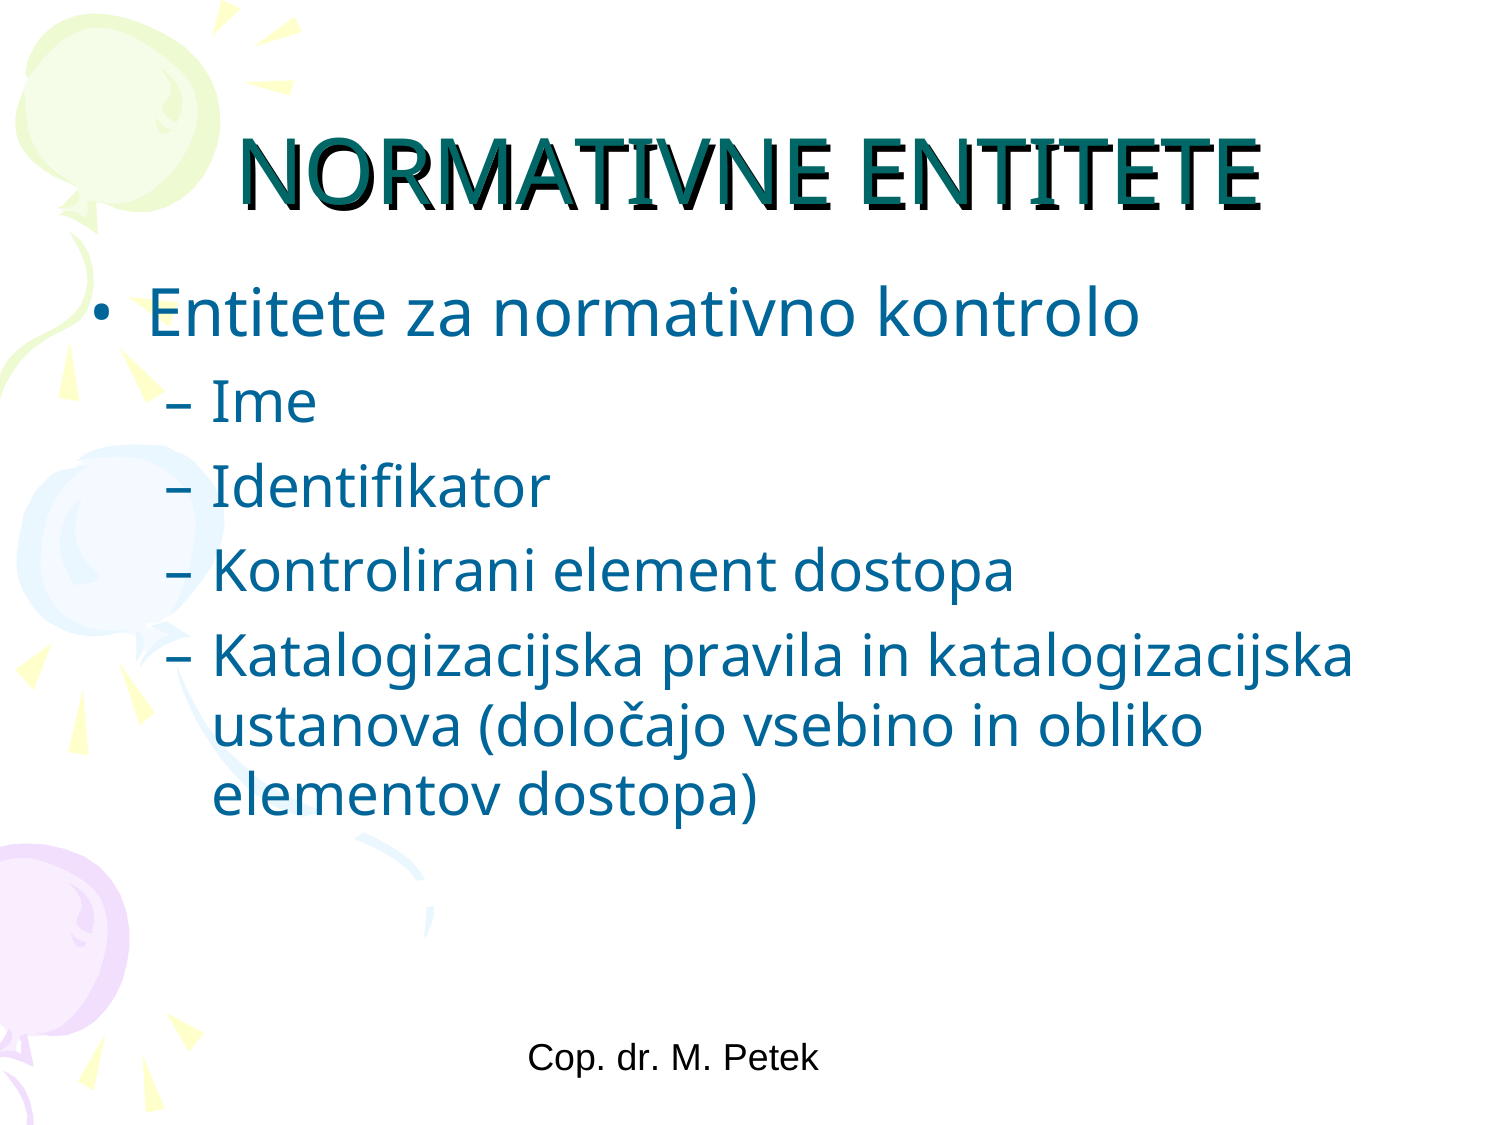

# NORMATIVNE ENTITETE
Entitete za normativno kontrolo
Ime
Identifikator
Kontrolirani element dostopa
Katalogizacijska pravila in katalogizacijska ustanova (določajo vsebino in obliko elementov dostopa)
Cop. dr. M. Petek